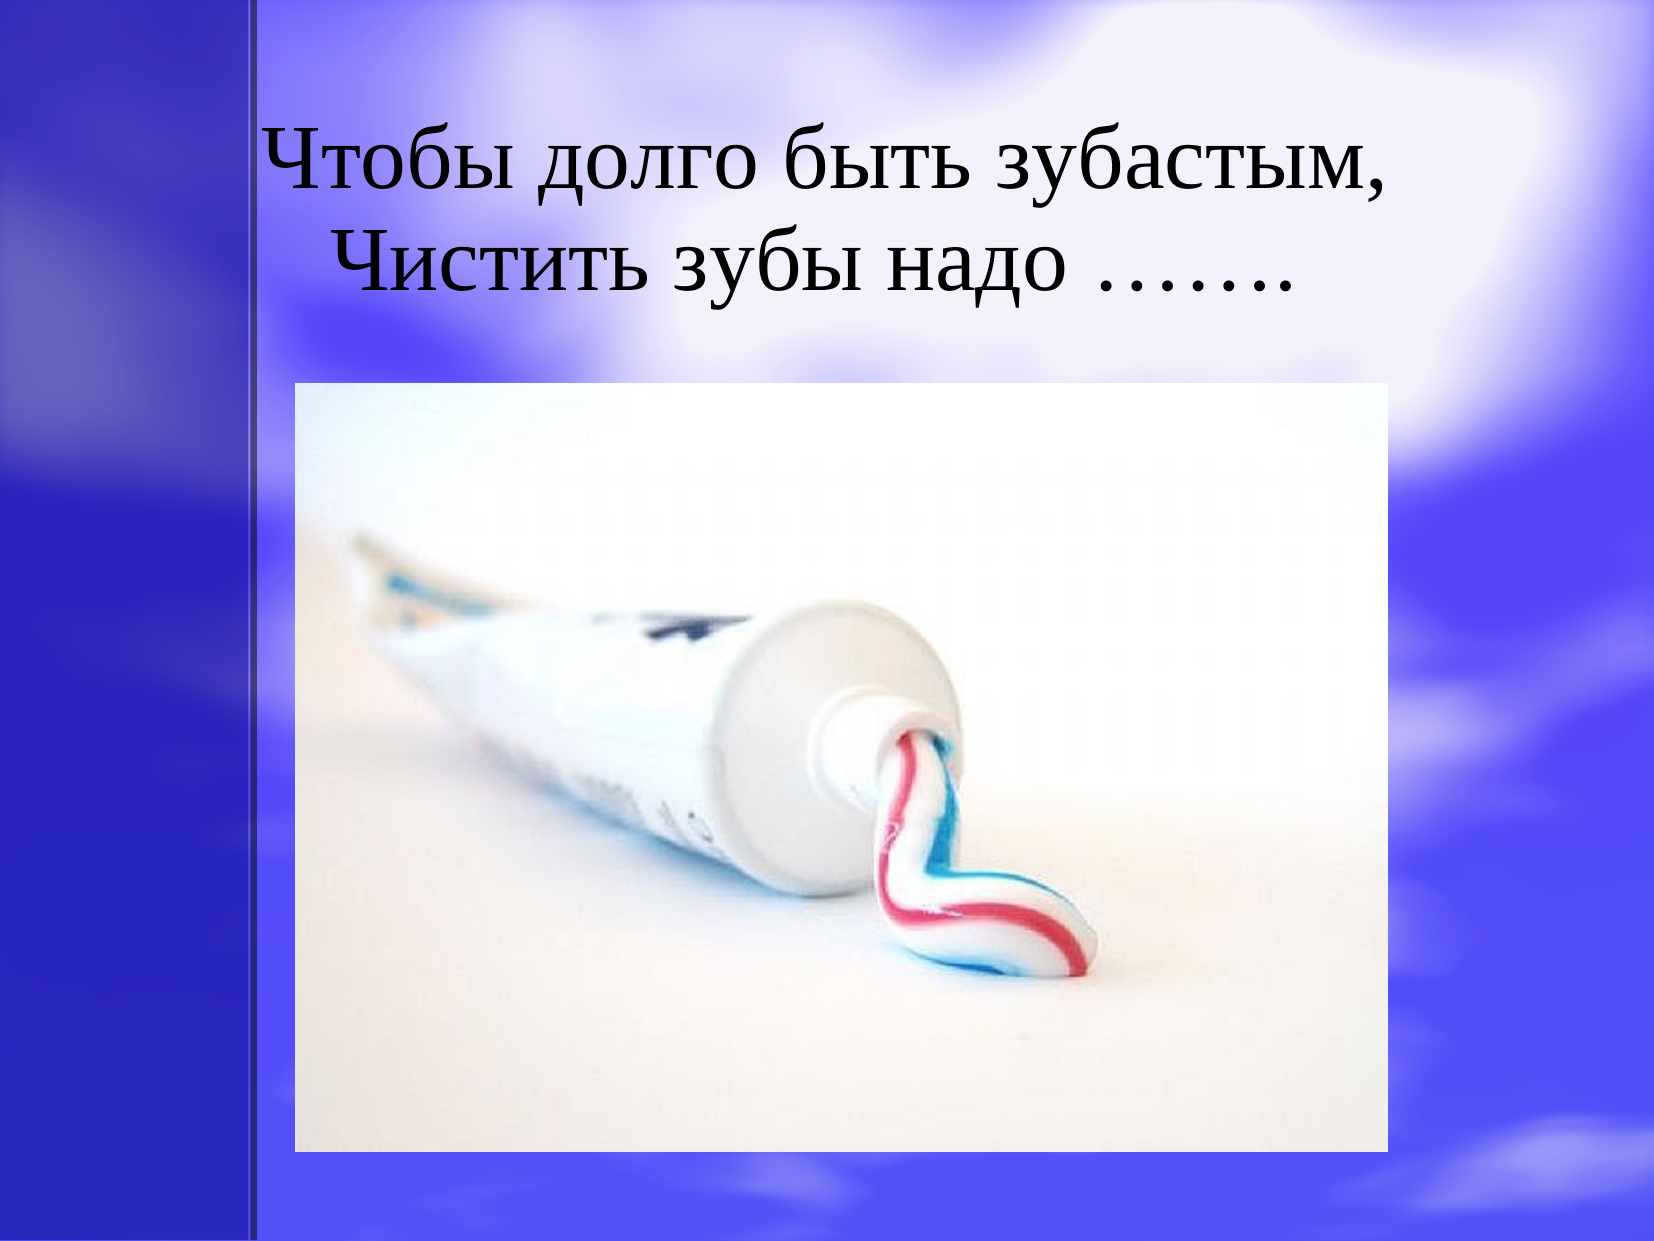

# Чтобы долго быть зубастым, Чистить зубы надо …….